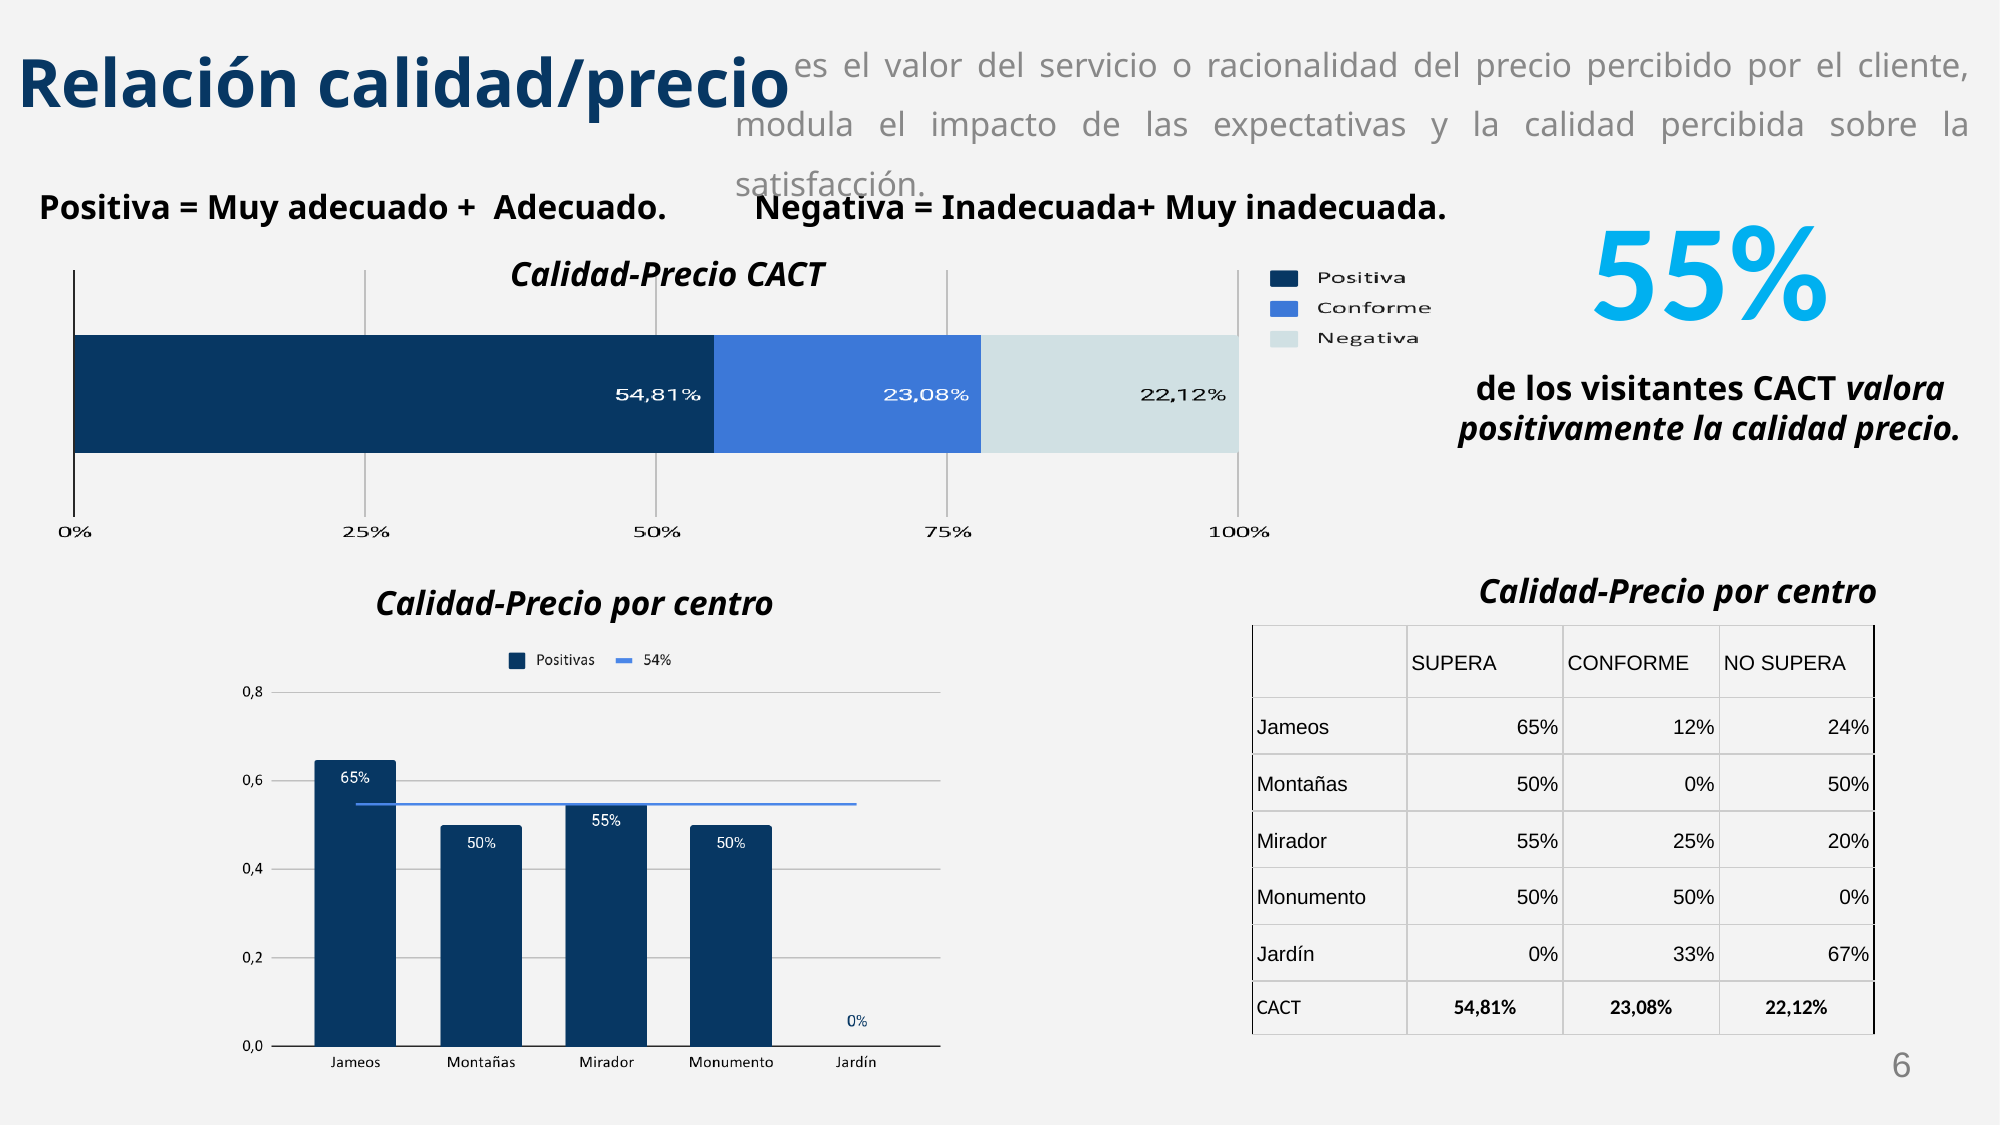

Relación calidad/precio
 es el valor del servicio o racionalidad del precio percibido por el cliente, modula el impacto de las expectativas y la calidad percibida sobre la satisfacción.
Positiva = Muy adecuado + Adecuado. Negativa = Inadecuada+ Muy inadecuada.
55%
de los visitantes CACT valora positivamente la calidad precio.
Calidad-Precio CACT
Calidad-Precio por centro
Calidad-Precio por centro
| | SUPERA | CONFORME | NO SUPERA |
| --- | --- | --- | --- |
| Jameos | 65% | 12% | 24% |
| Montañas | 50% | 0% | 50% |
| Mirador | 55% | 25% | 20% |
| Monumento | 50% | 50% | 0% |
| Jardín | 0% | 33% | 67% |
| CACT | 54,81% | 23,08% | 22,12% |